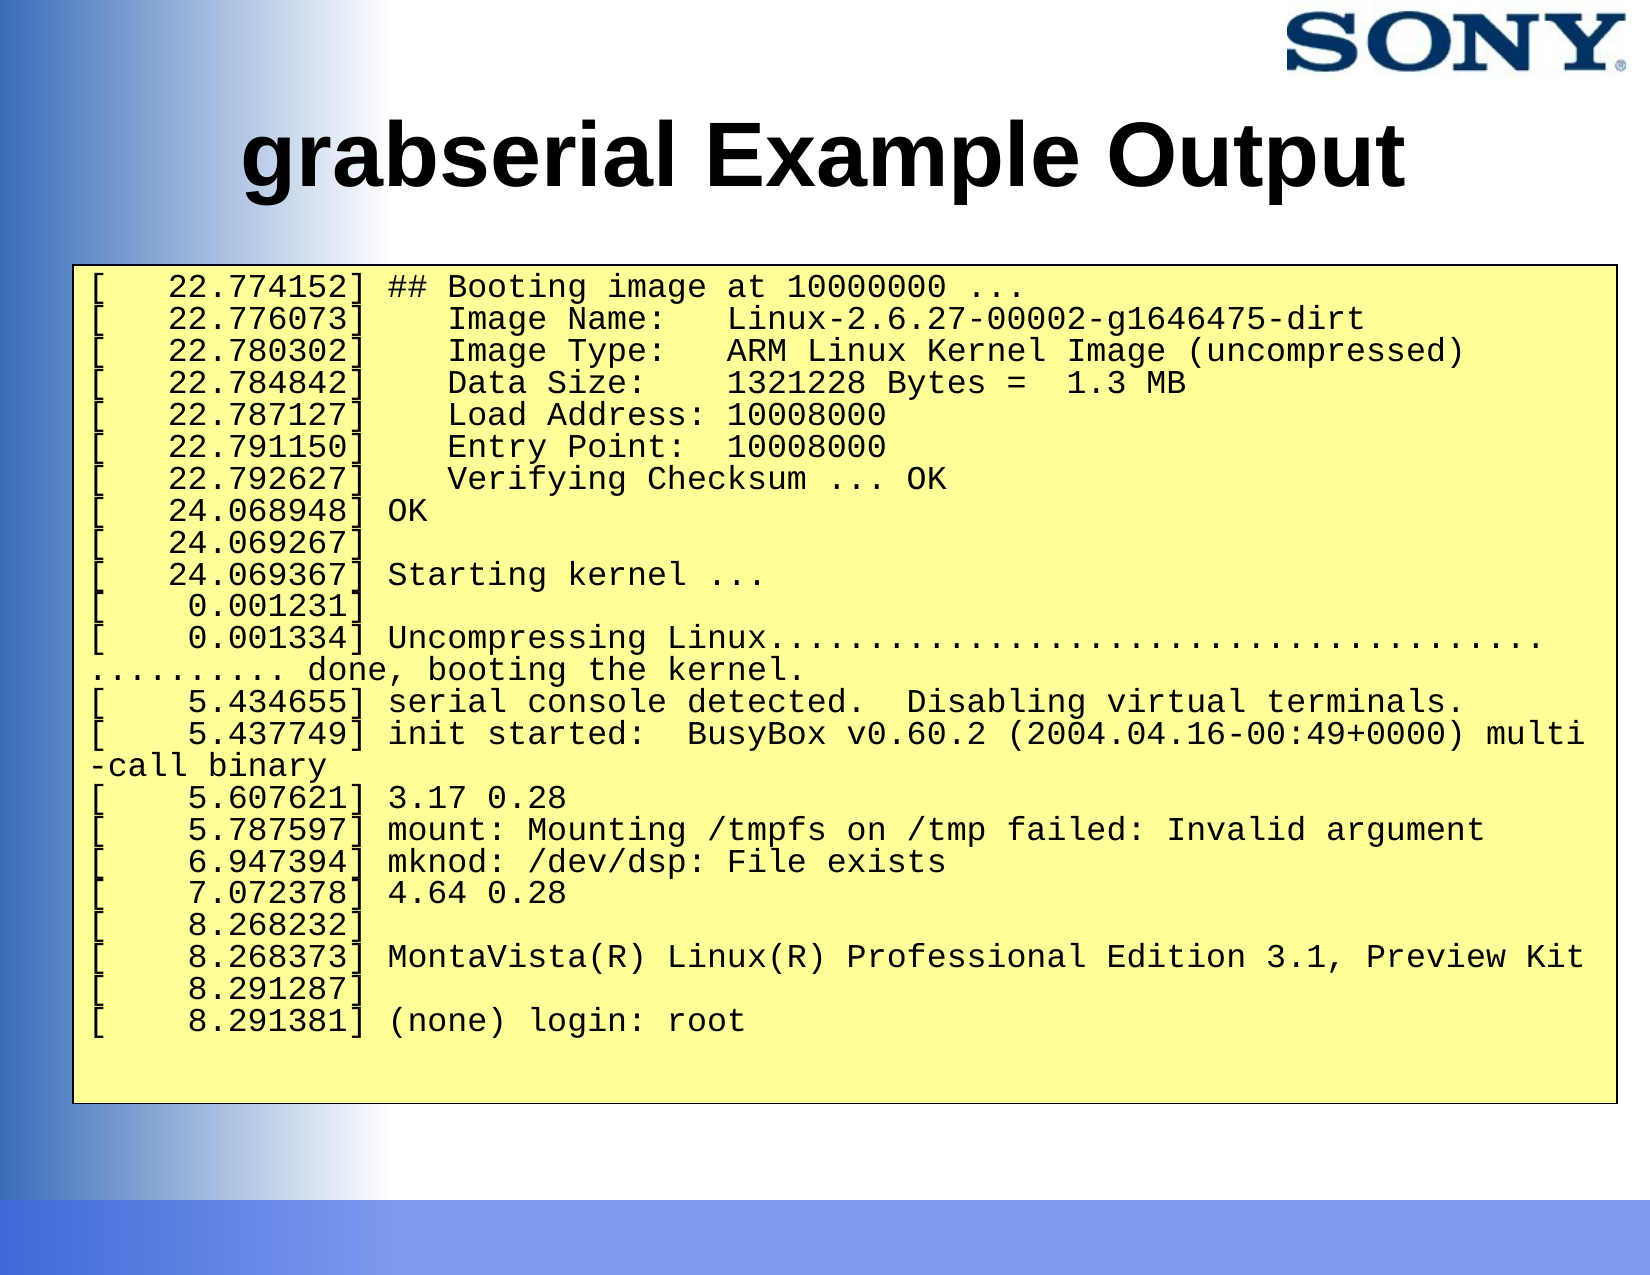

# grabserial Example Output
[ 22.774152] ## Booting image at 10000000 ...
[ 22.776073] Image Name: Linux-2.6.27-00002-g1646475-dirt
[ 22.780302] Image Type: ARM Linux Kernel Image (uncompressed)
[ 22.784842] Data Size: 1321228 Bytes = 1.3 MB
[ 22.787127] Load Address: 10008000
[ 22.791150] Entry Point: 10008000
[ 22.792627] Verifying Checksum ... OK
[ 24.068948] OK
[ 24.069267]
[ 24.069367] Starting kernel ...
[ 0.001231]
[ 0.001334] Uncompressing Linux.......................................
.......... done, booting the kernel.
[ 5.434655] serial console detected. Disabling virtual terminals.
[ 5.437749] init started: BusyBox v0.60.2 (2004.04.16-00:49+0000) multi
-call binary
[ 5.607621] 3.17 0.28
[ 5.787597] mount: Mounting /tmpfs on /tmp failed: Invalid argument
[ 6.947394] mknod: /dev/dsp: File exists
[ 7.072378] 4.64 0.28
[ 8.268232]
[ 8.268373] MontaVista(R) Linux(R) Professional Edition 3.1, Preview Kit
[ 8.291287]
[ 8.291381] (none) login: root